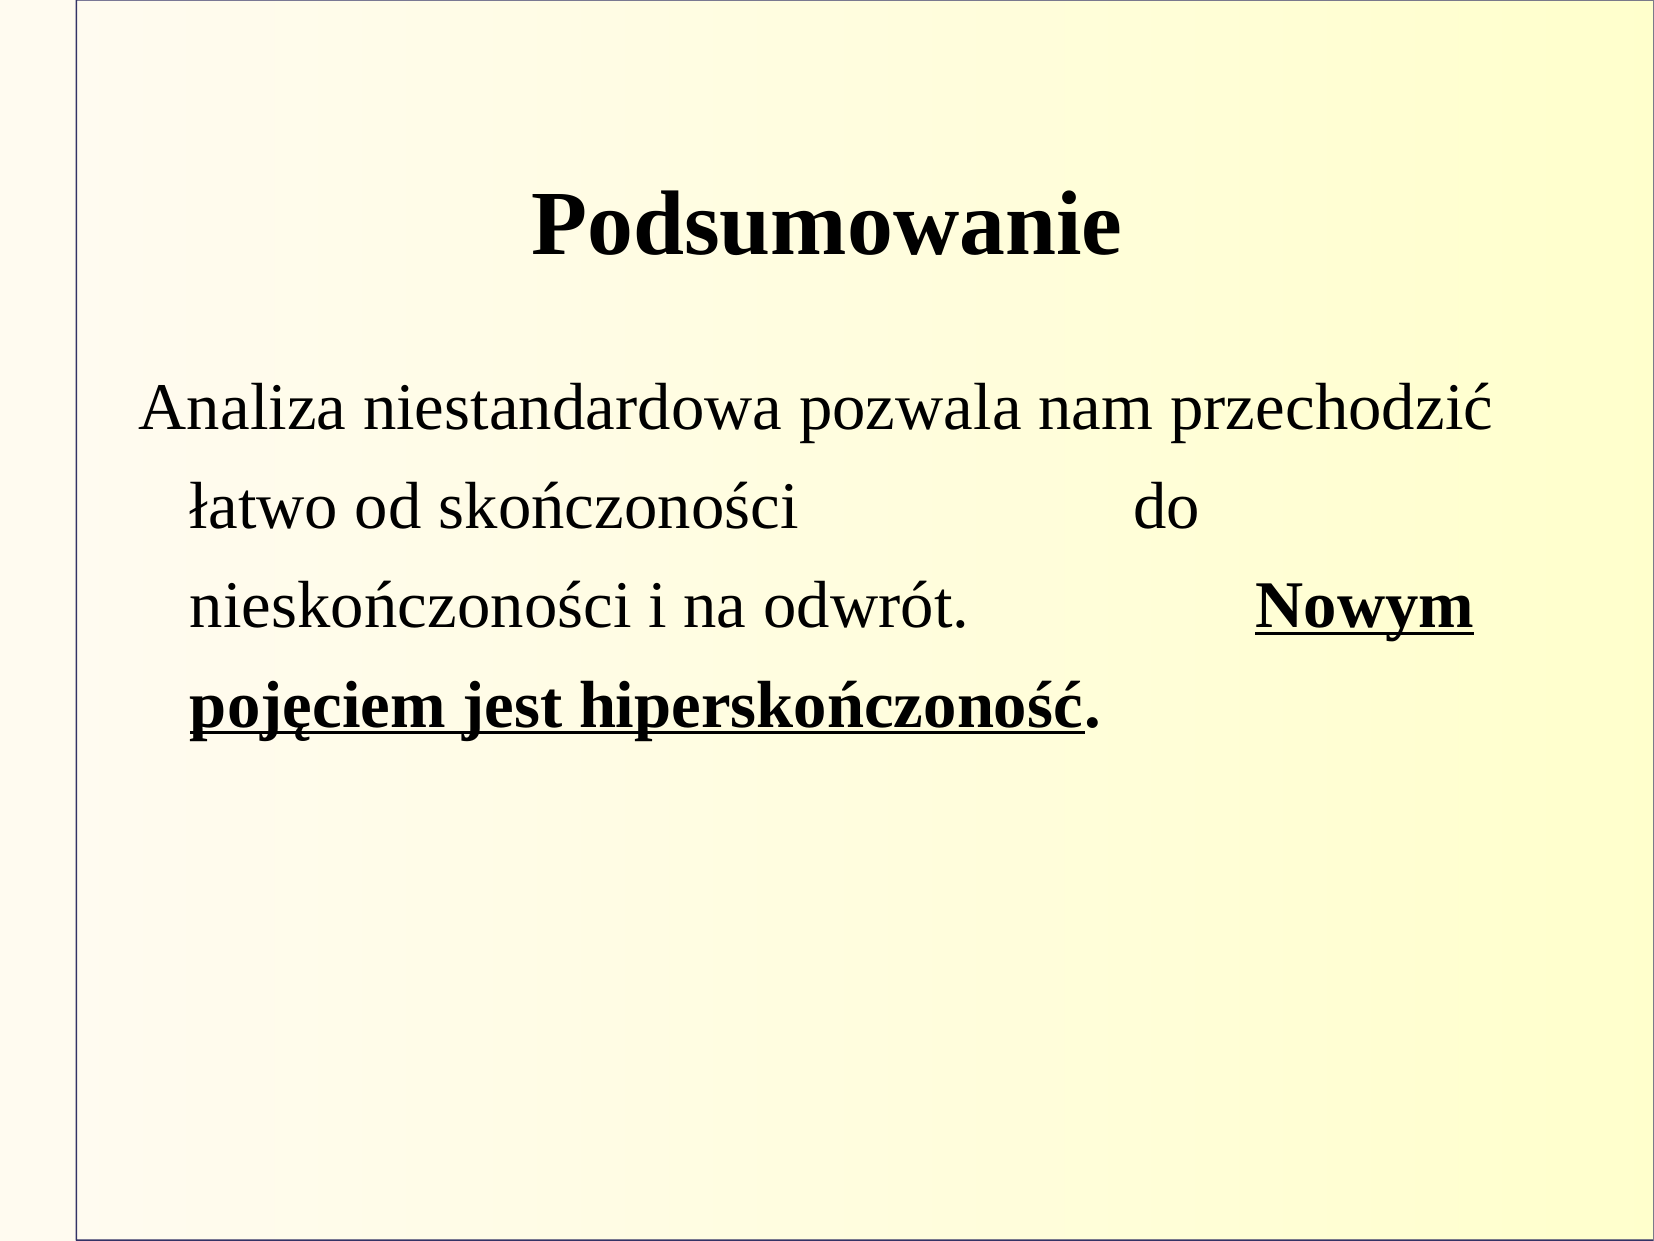

# Podsumowanie
Analiza niestandardowa pozwala nam przechodzić łatwo od skończoności do nieskończoności i na odwrót. Nowym pojęciem jest hiperskończoność.